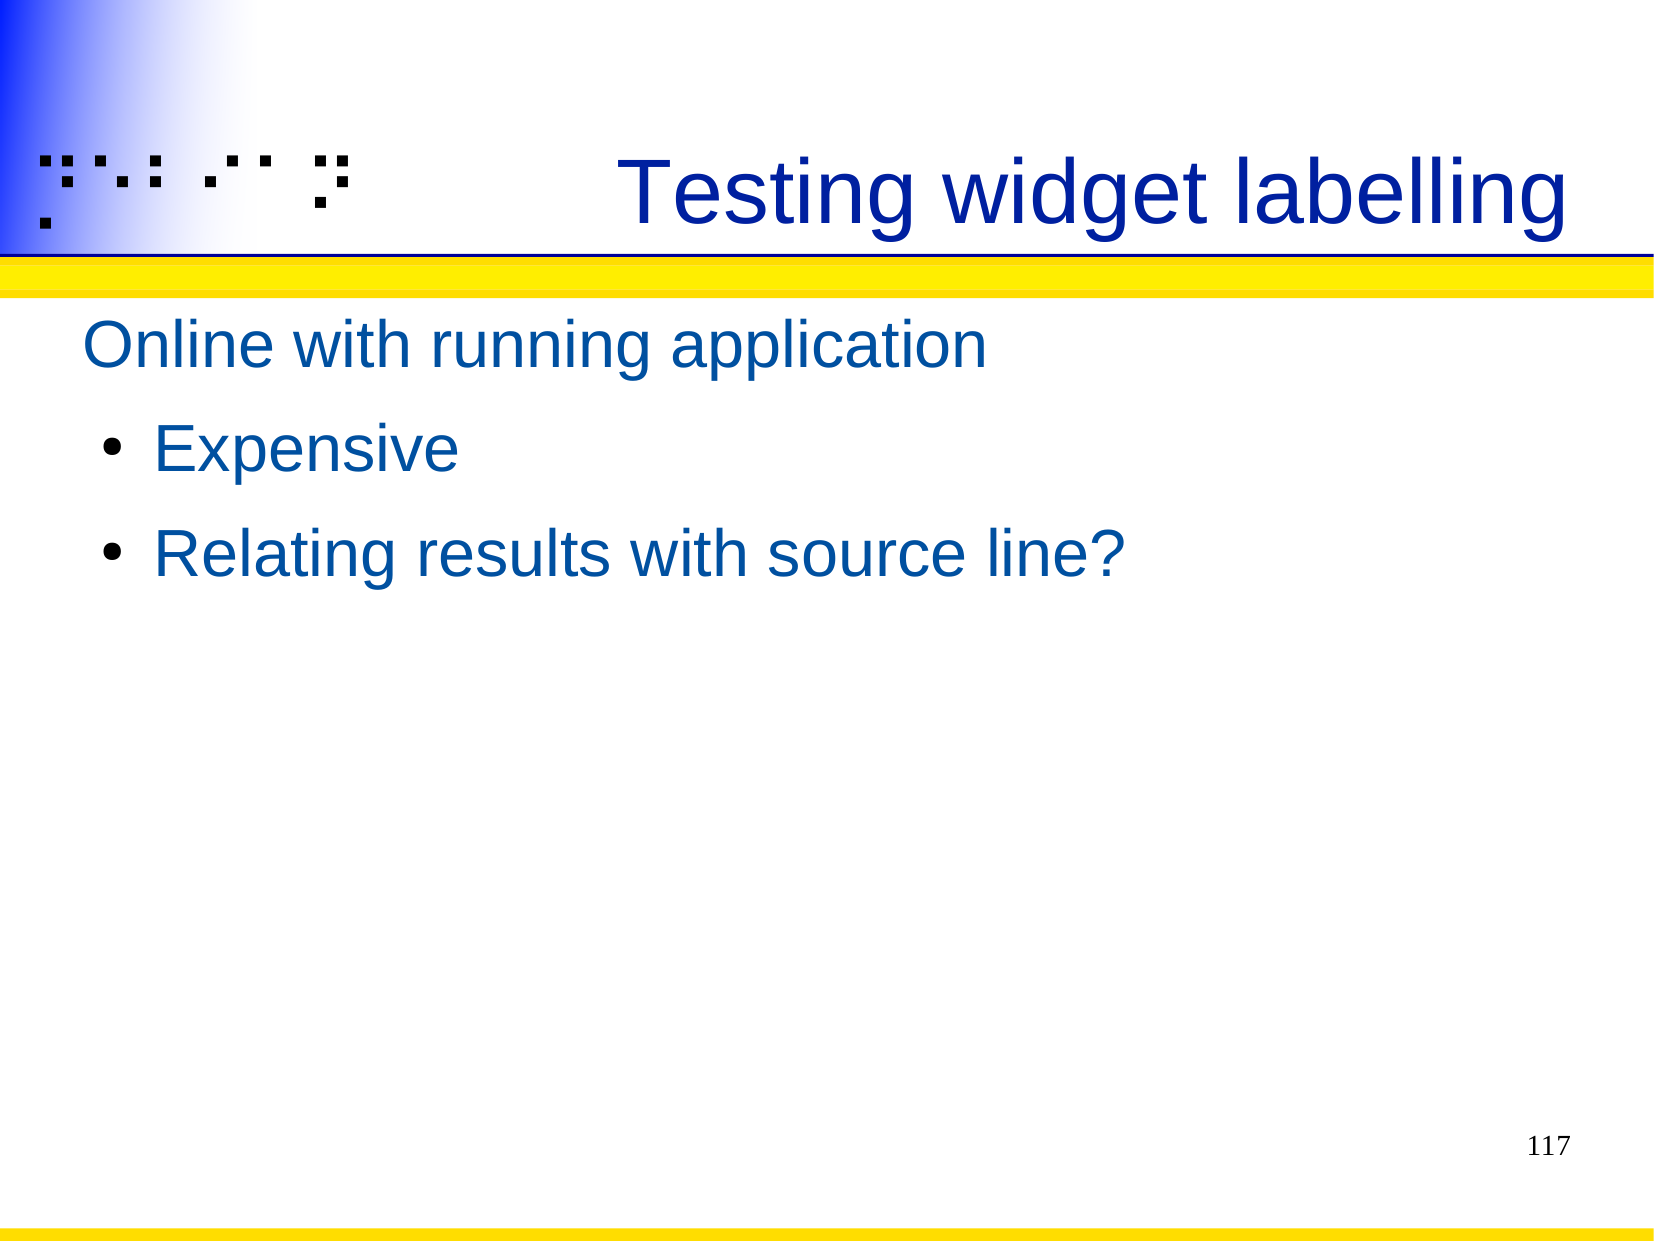

# Testing widget labelling
Online with running application
Expensive
Relating results with source line?
117